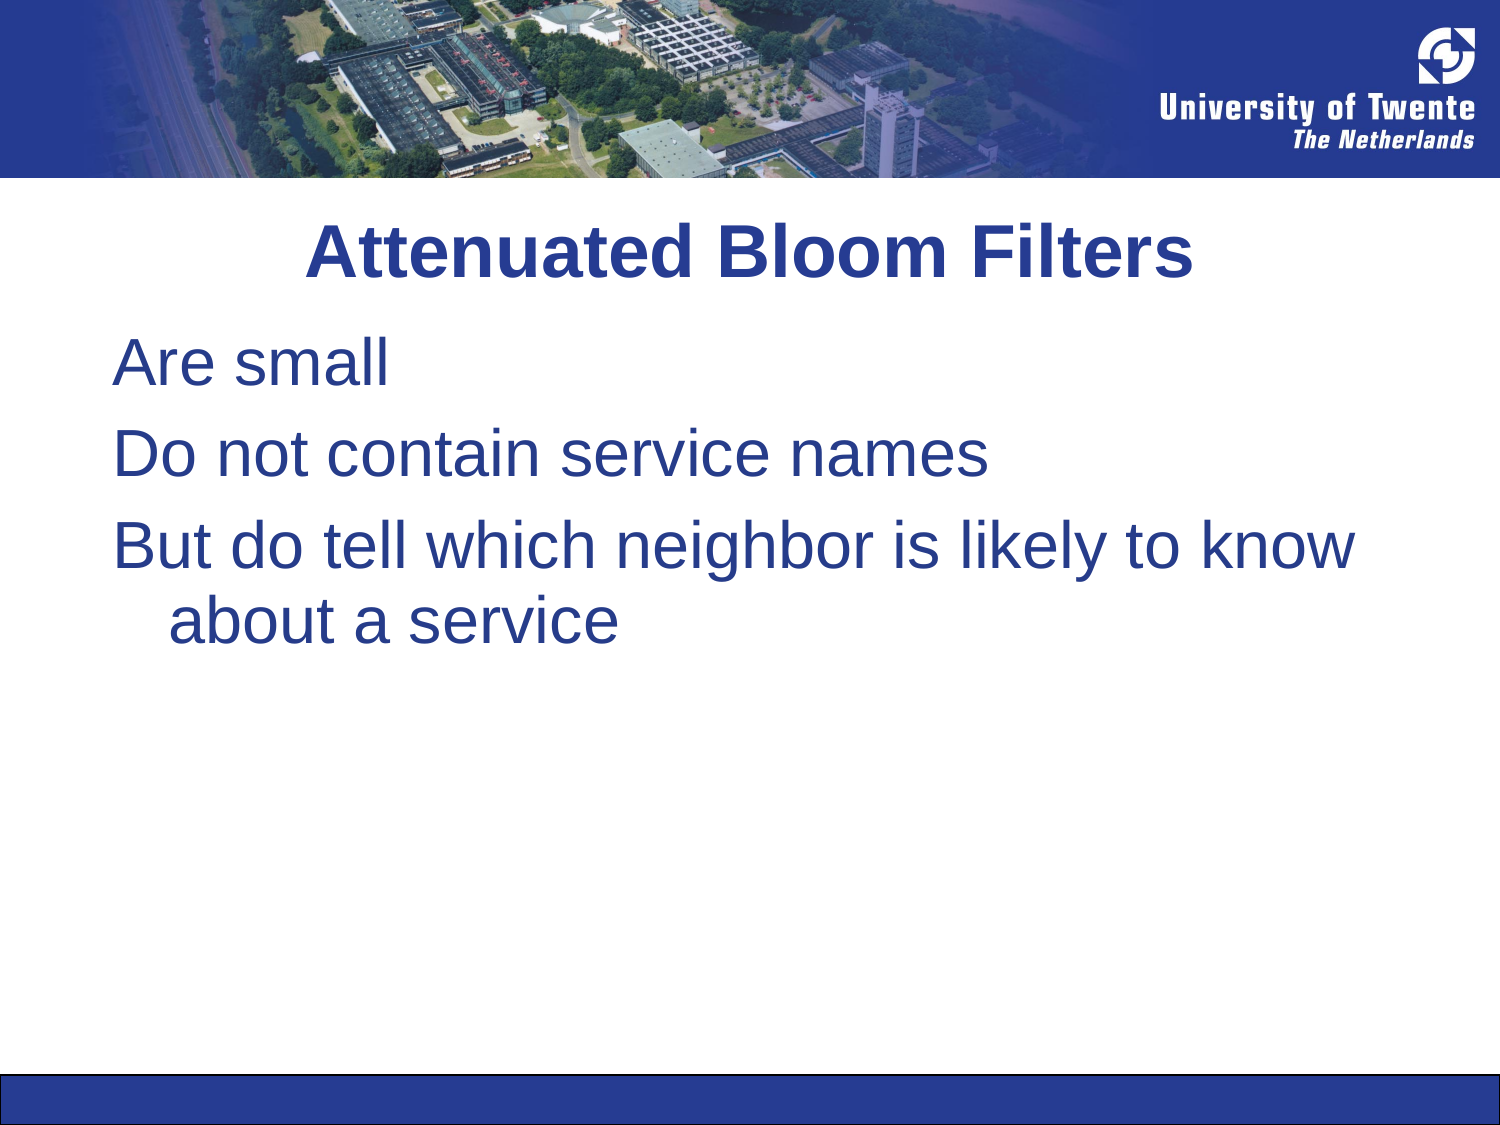

# Attenuated Bloom Filters
Are small
Do not contain service names
But do tell which neighbor is likely to know about a service